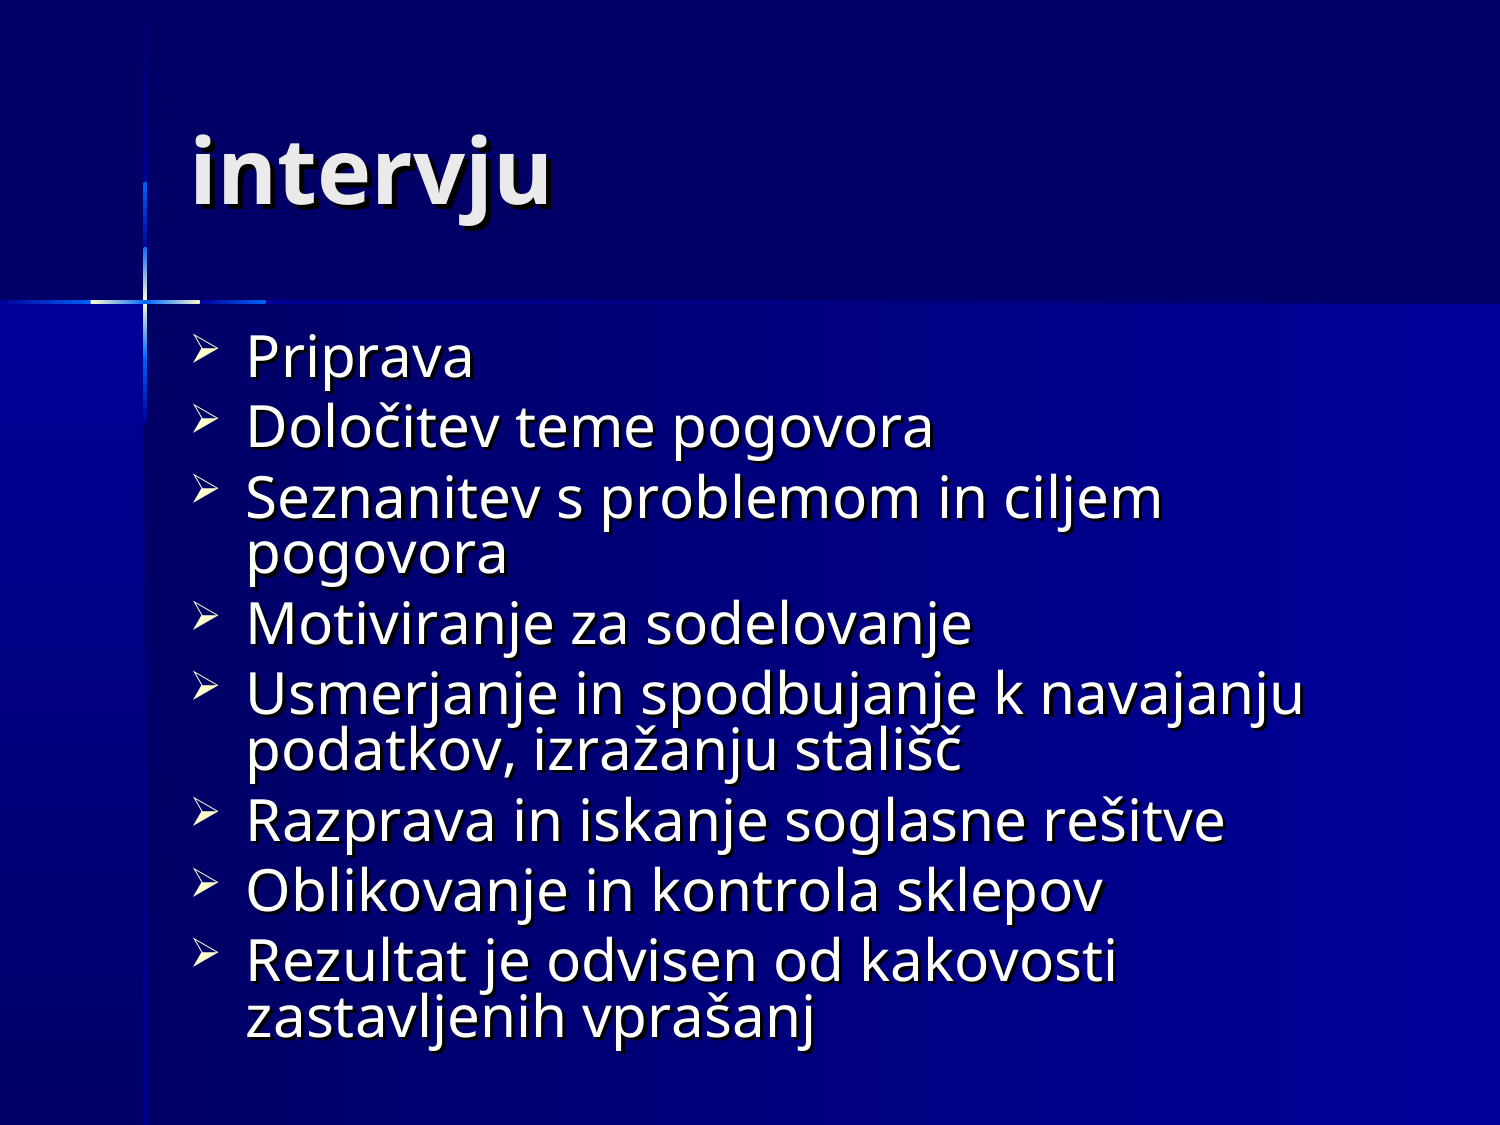

# intervju
Priprava
Določitev teme pogovora
Seznanitev s problemom in ciljem pogovora
Motiviranje za sodelovanje
Usmerjanje in spodbujanje k navajanju podatkov, izražanju stališč
Razprava in iskanje soglasne rešitve
Oblikovanje in kontrola sklepov
Rezultat je odvisen od kakovosti zastavljenih vprašanj